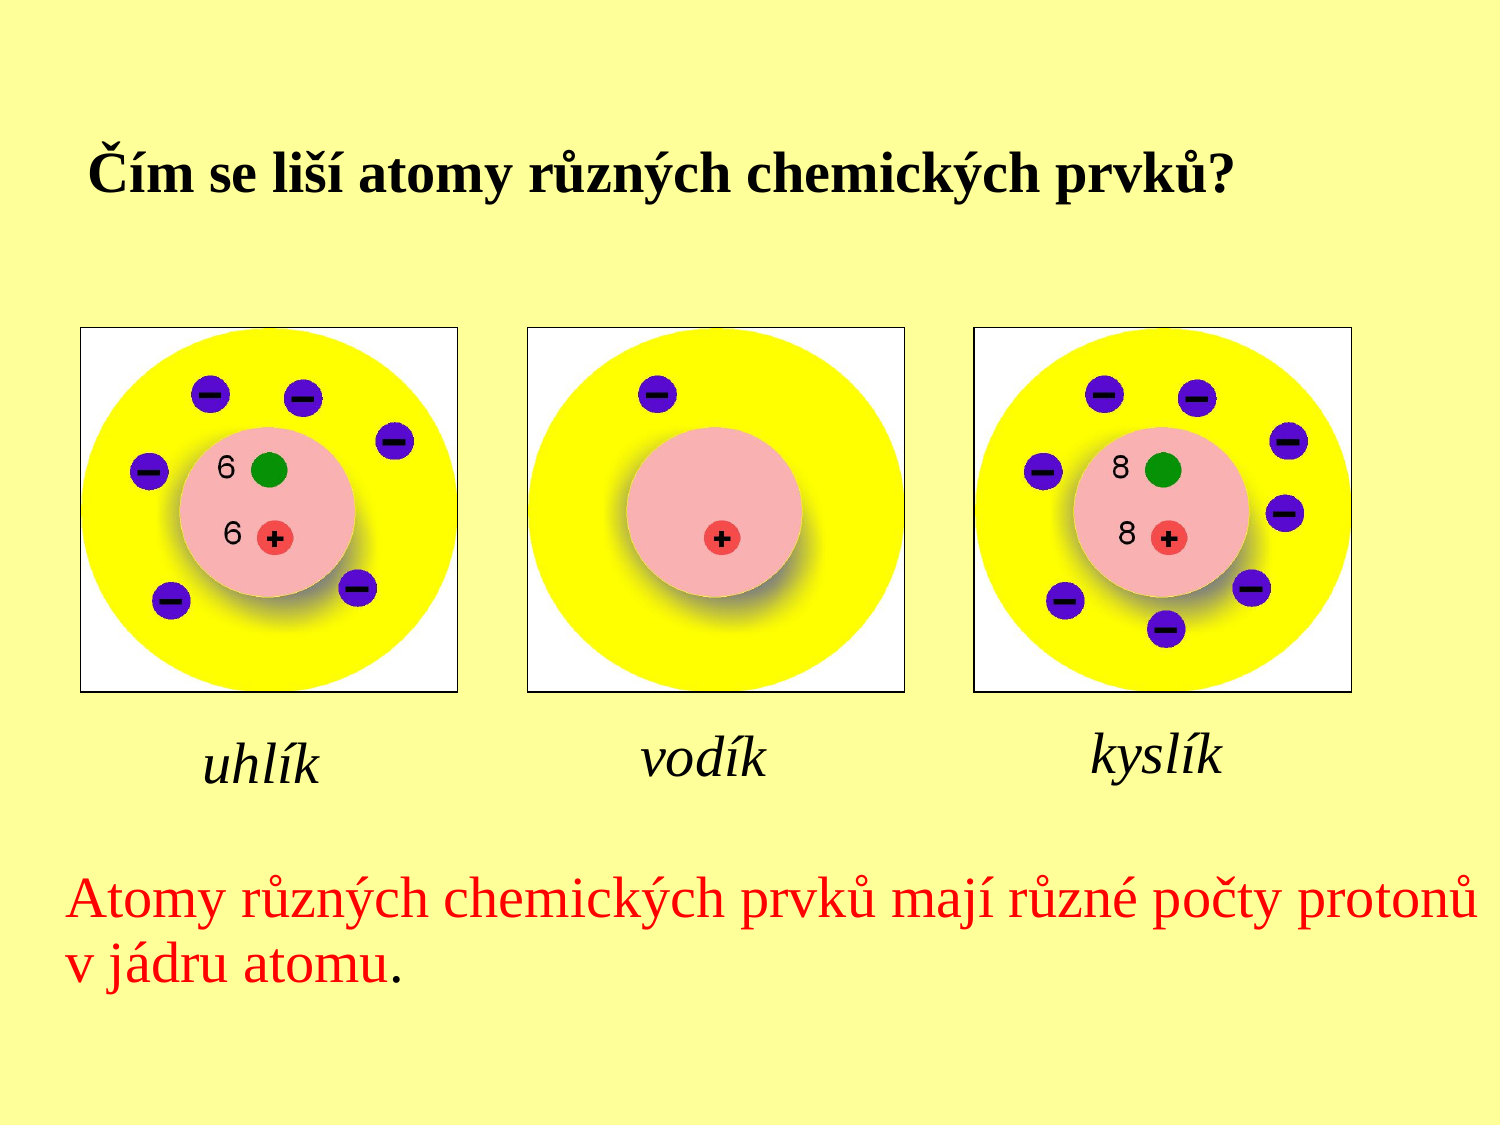

Čím se liší atomy různých chemických prvků?
kyslík
vodík
uhlík
Atomy různých chemických prvků mají různé počty protonů
v jádru atomu.